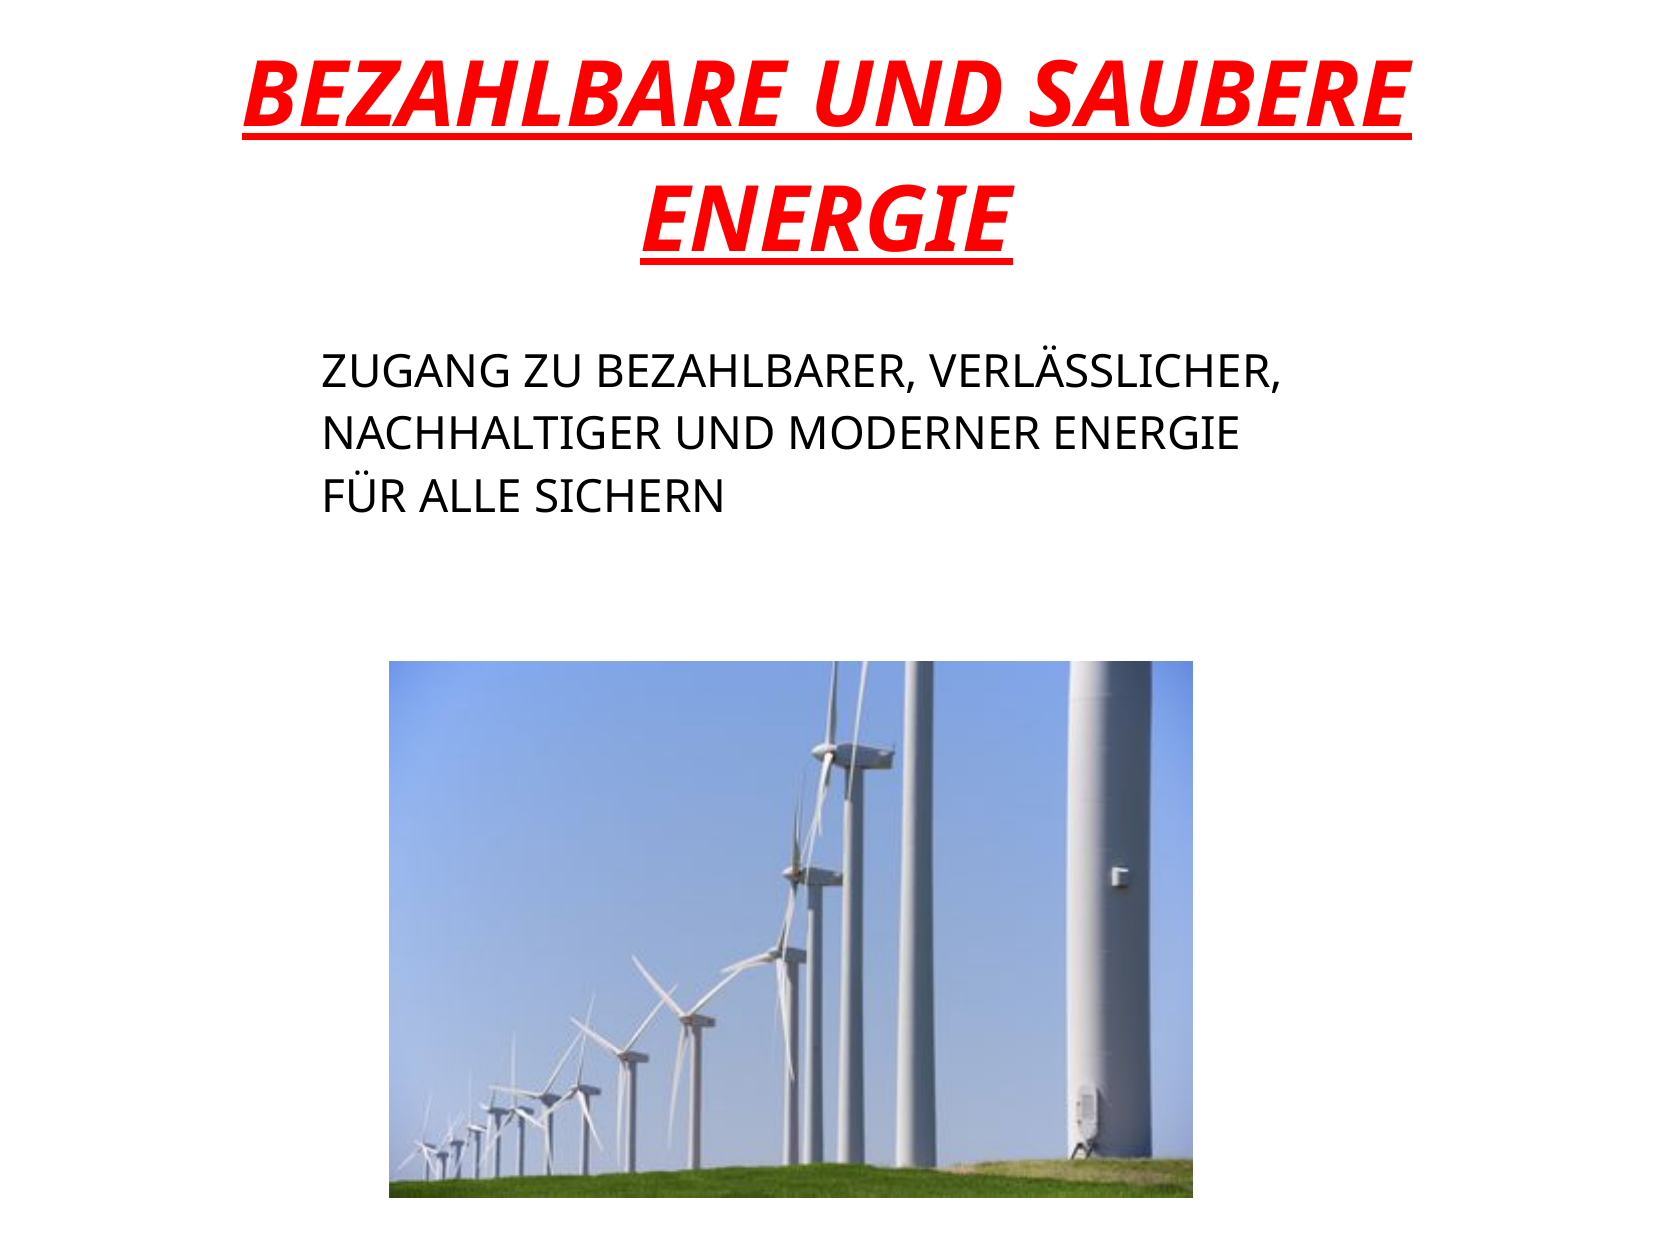

# BEZAHLBARE UND SAUBERE ENERGIE
ZUGANG ZU BEZAHLBARER, VERLÄSSLICHER, NACHHALTIGER UND MODERNER ENERGIE FÜR ALLE SICHERN